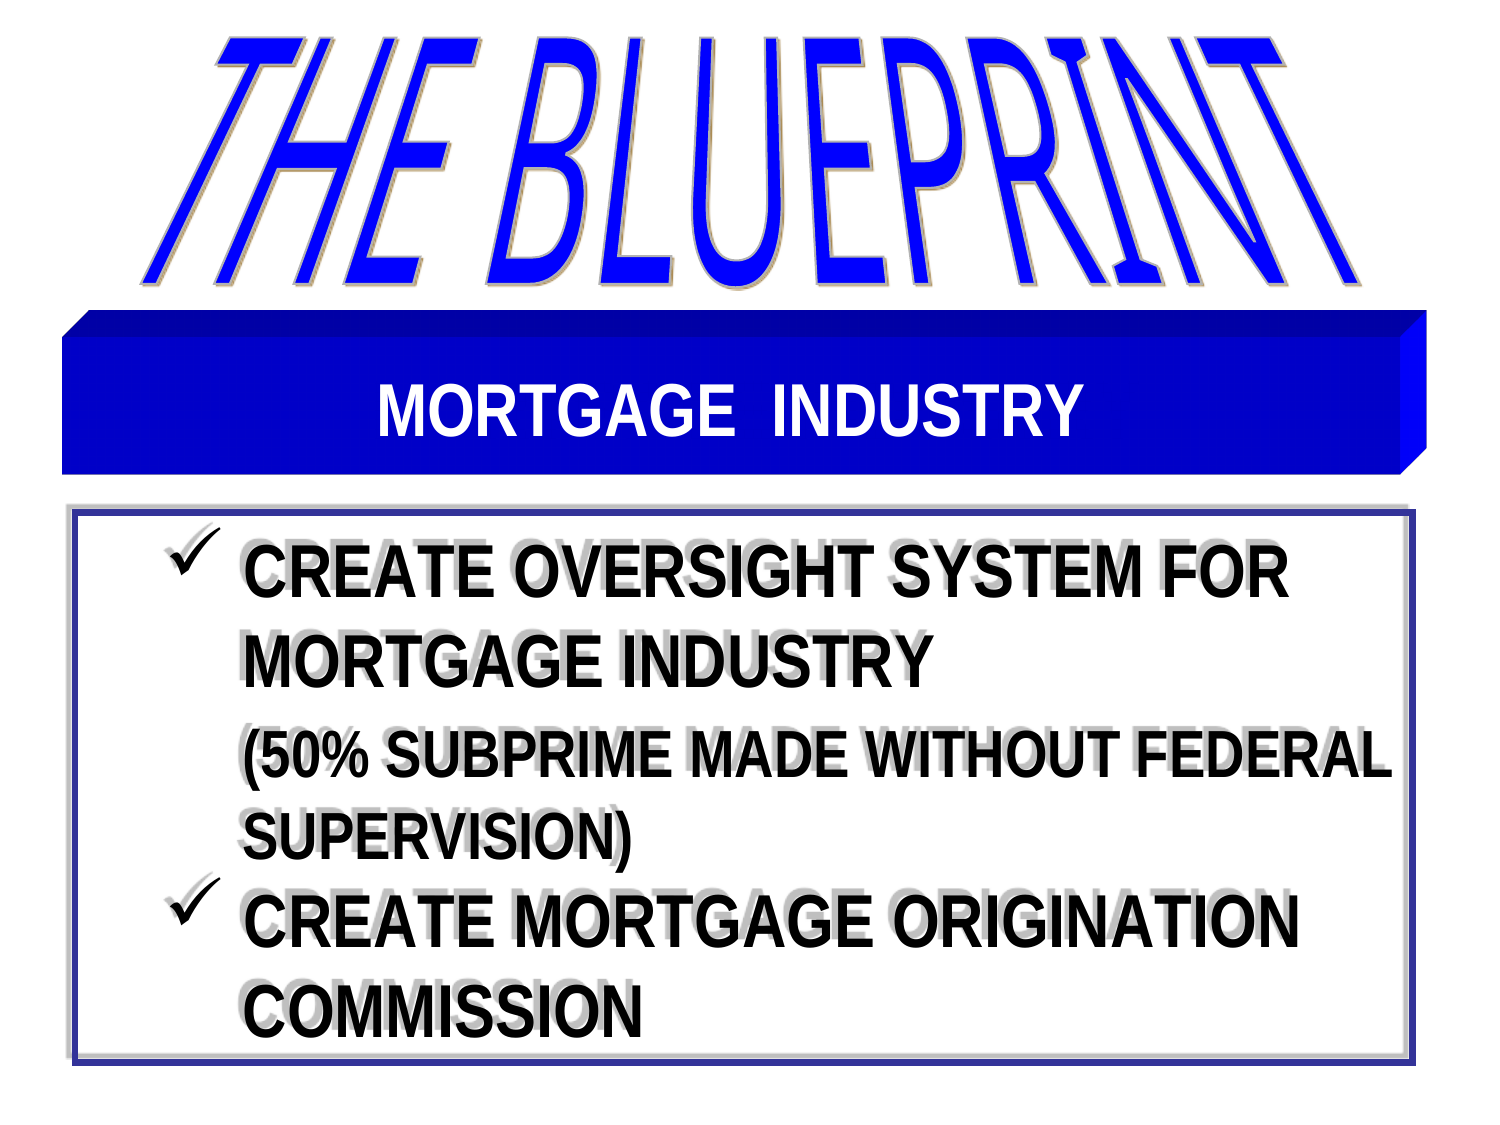

THE BLUEPRINT
 MORTGAGE INDUSTRY
MORTGAGE INDUSTRY
 CREATE OVERSIGHT SYSTEM FOR
 MORTGAGE INDUSTRY
 (50% SUBPRIME MADE WITHOUT FEDERAL
 SUPERVISION)
 CREATE MORTGAGE ORIGINATION
 COMMISSION